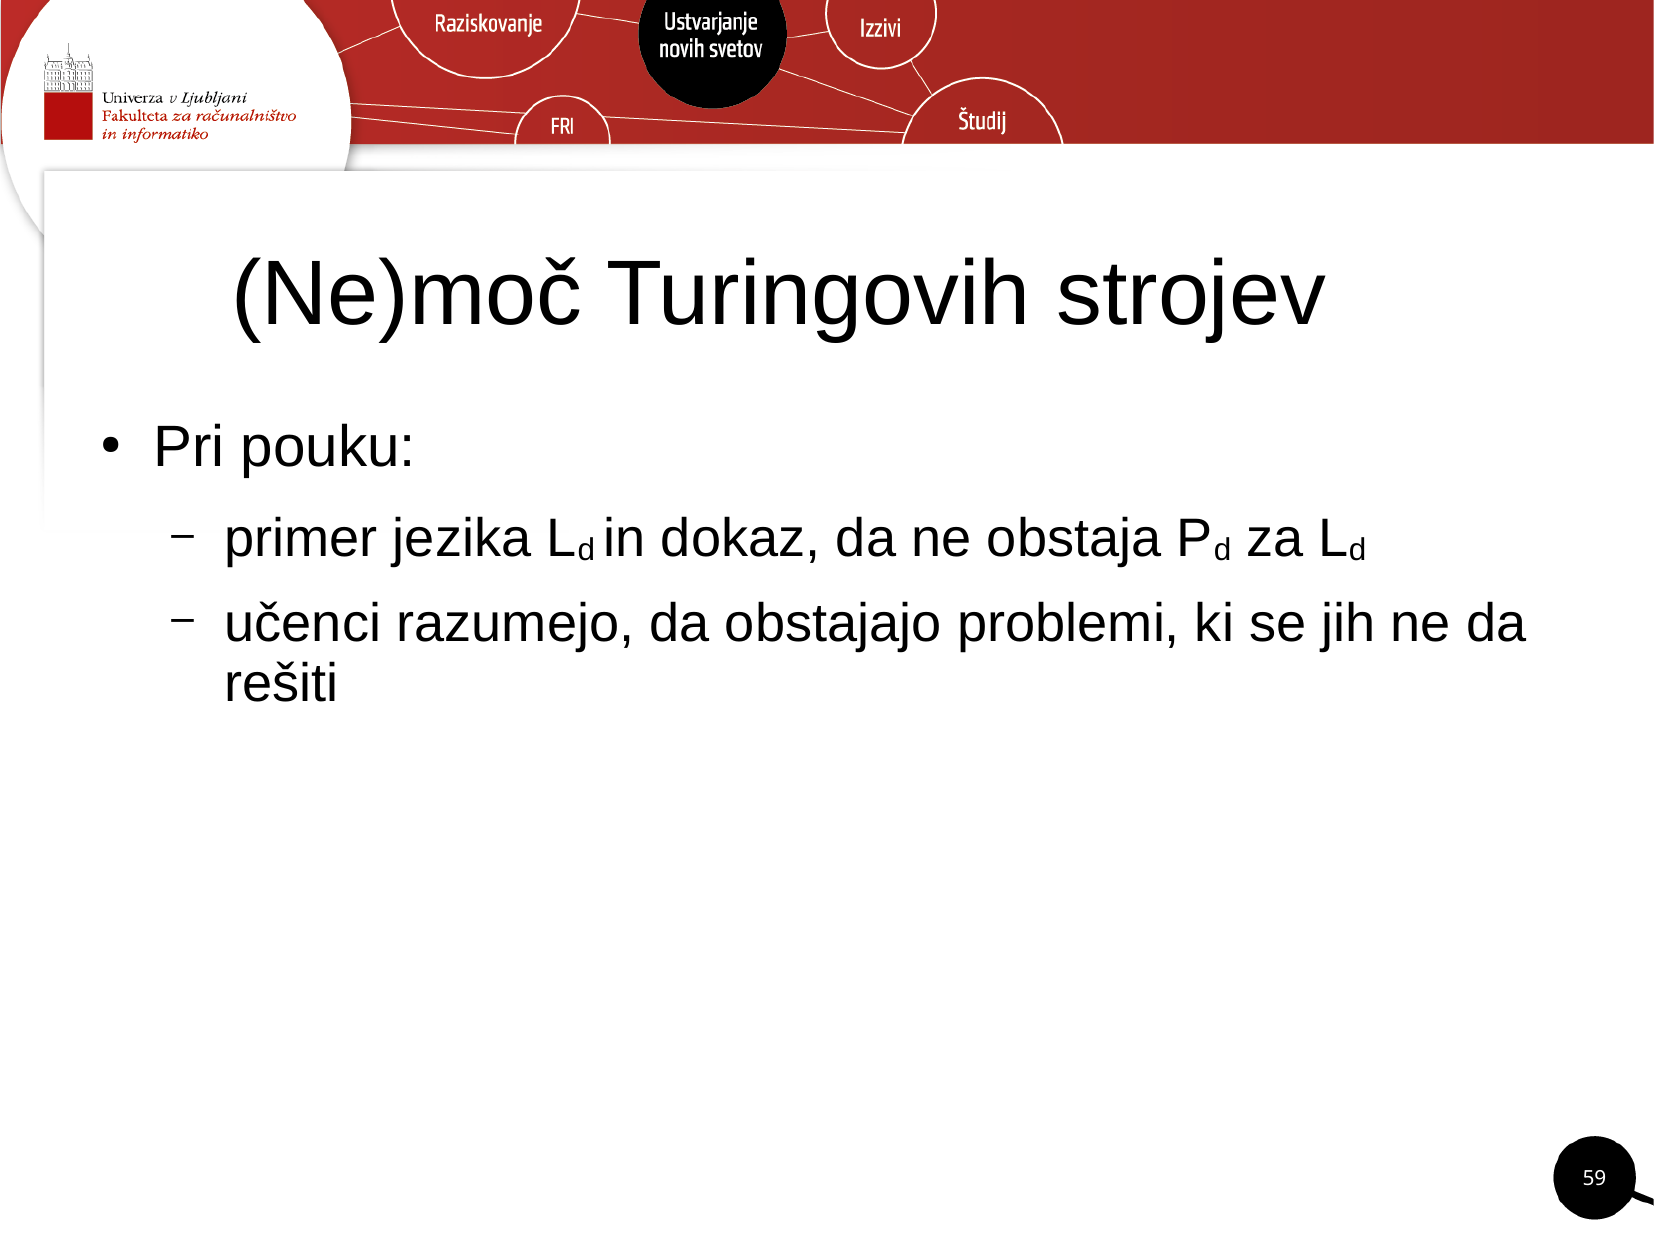

# (Ne)moč Turingovih strojev
Pri pouku:
primer jezika Ld in dokaz, da ne obstaja Pd za Ld
učenci razumejo, da obstajajo problemi, ki se jih ne da rešiti